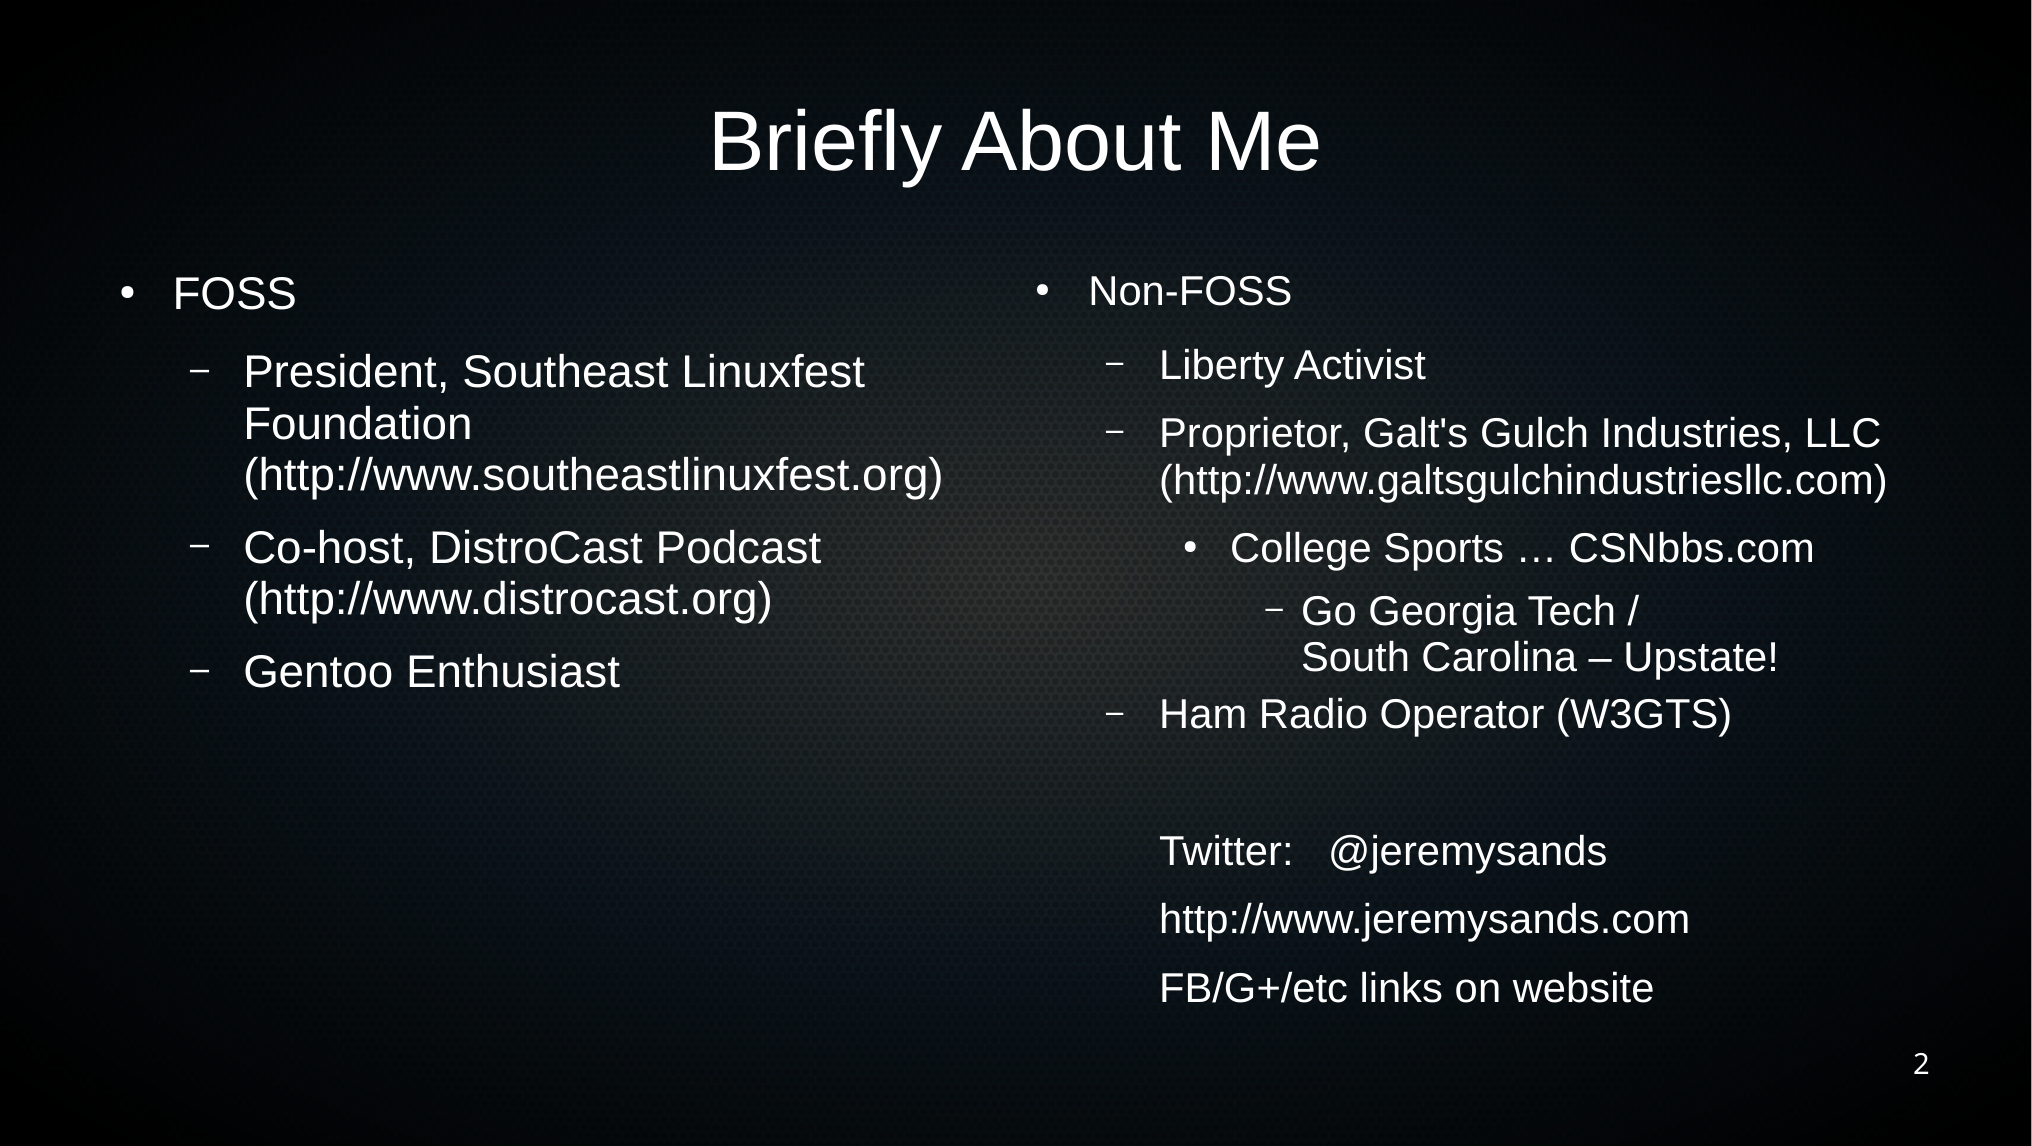

# Briefly About Me
FOSS
President, Southeast Linuxfest Foundation (http://www.southeastlinuxfest.org)
Co-host, DistroCast Podcast (http://www.distrocast.org)
Gentoo Enthusiast
Non-FOSS
Liberty Activist
Proprietor, Galt's Gulch Industries, LLC (http://www.galtsgulchindustriesllc.com)
College Sports … CSNbbs.com
Go Georgia Tech /
South Carolina – Upstate!
Ham Radio Operator (W3GTS)
Twitter: @jeremysands
http://www.jeremysands.com
FB/G+/etc links on website
2